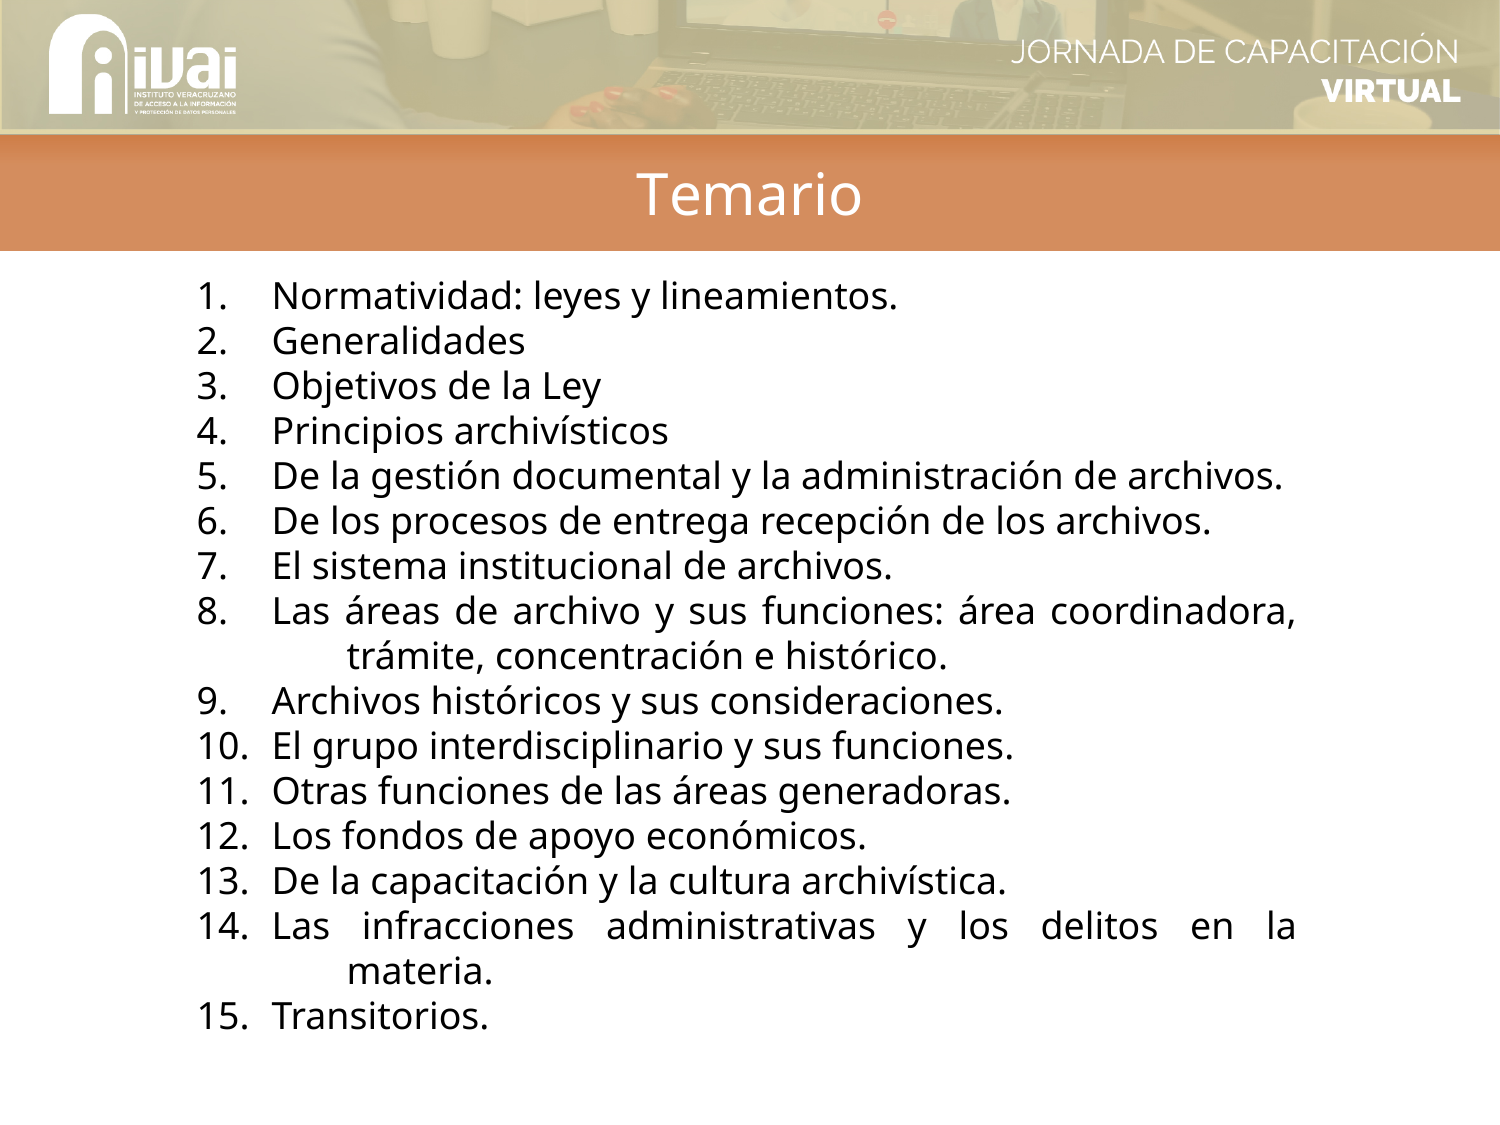

Temario
Normatividad: leyes y lineamientos.
Generalidades
Objetivos de la Ley
Principios archivísticos
De la gestión documental y la administración de archivos.
De los procesos de entrega recepción de los archivos.
El sistema institucional de archivos.
Las áreas de archivo y sus funciones: área coordinadora, trámite, concentración e histórico.
Archivos históricos y sus consideraciones.
El grupo interdisciplinario y sus funciones.
Otras funciones de las áreas generadoras.
Los fondos de apoyo económicos.
De la capacitación y la cultura archivística.
Las infracciones administrativas y los delitos en la materia.
Transitorios.